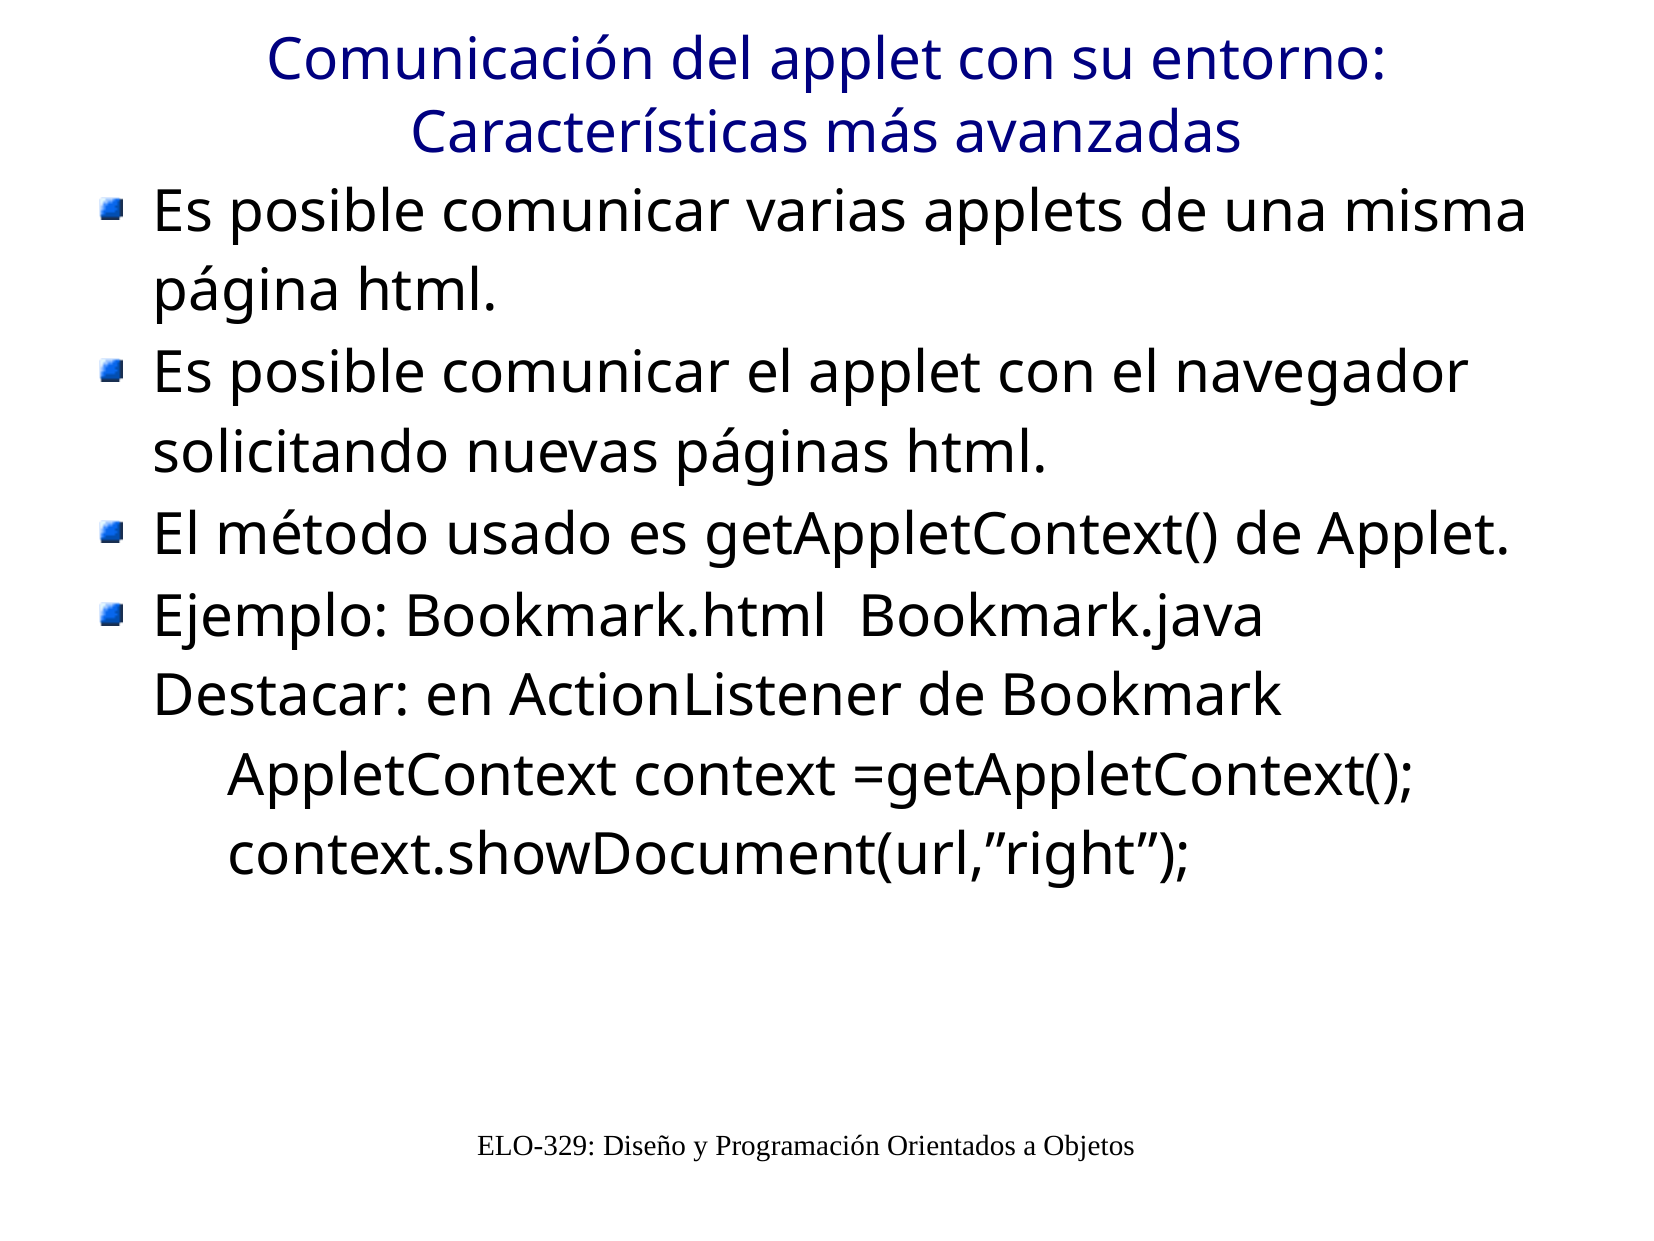

# Comunicación del applet con su entorno: Características más avanzadas
Es posible comunicar varias applets de una misma página html.
Es posible comunicar el applet con el navegador solicitando nuevas páginas html.
El método usado es getAppletContext() de Applet.
Ejemplo: Bookmark.html Bookmark.java
Destacar: en ActionListener de Bookmark
	AppletContext context =getAppletContext();
	context.showDocument(url,”right”);